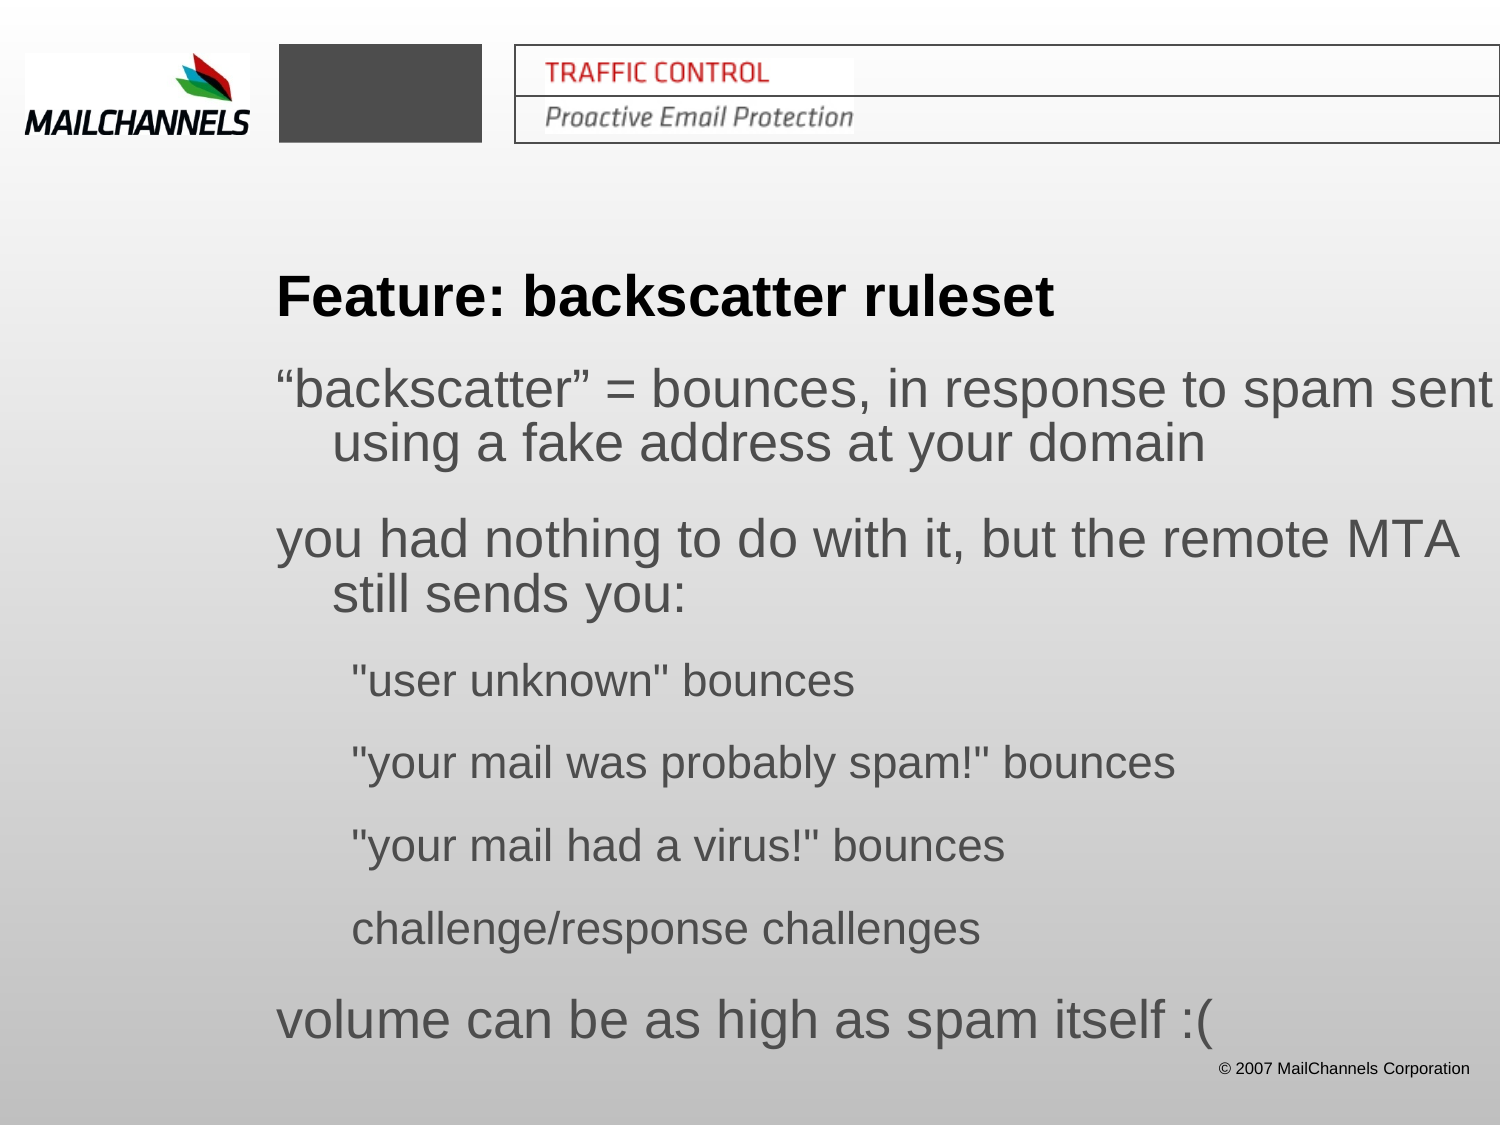

# Feature: backscatter ruleset
“backscatter” = bounces, in response to spam sent using a fake address at your domain
you had nothing to do with it, but the remote MTA still sends you:
"user unknown" bounces
"your mail was probably spam!" bounces
"your mail had a virus!" bounces
challenge/response challenges
volume can be as high as spam itself :(